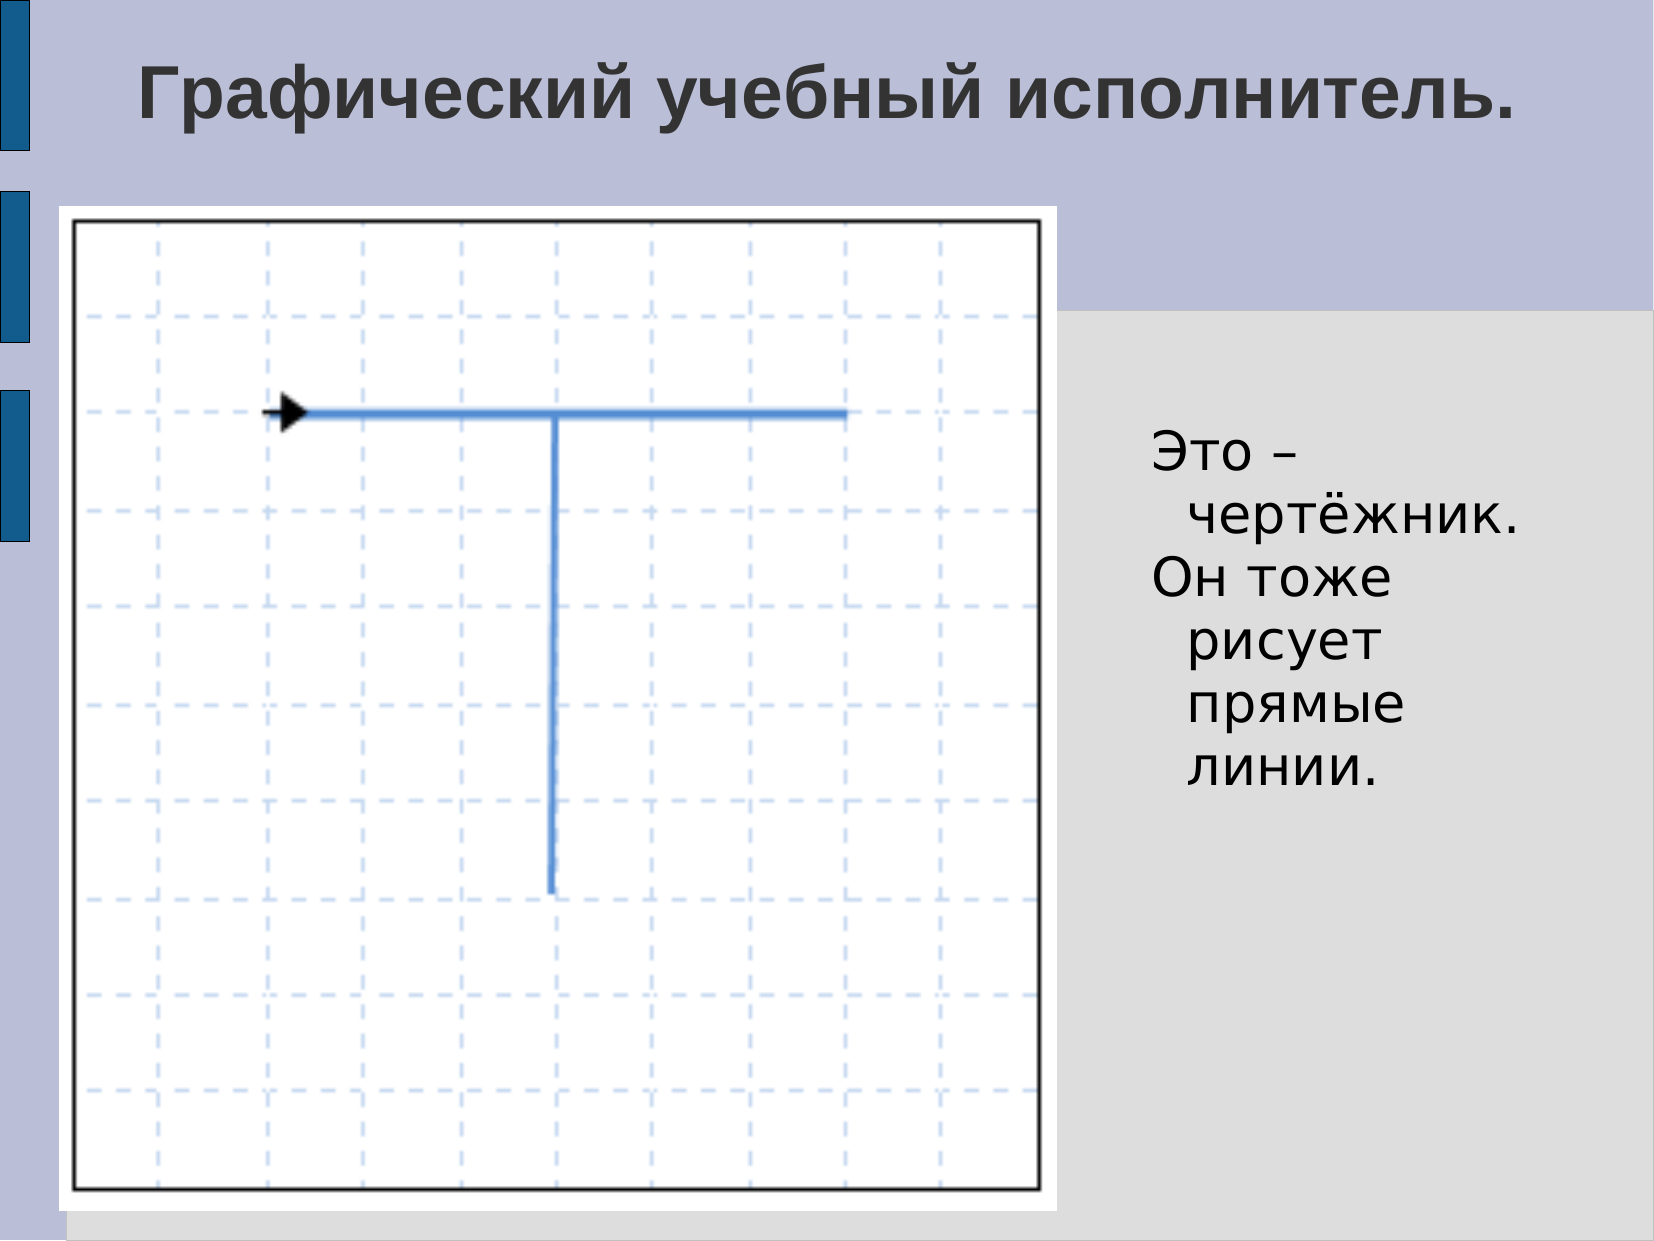

# Графический учебный исполнитель.
Это – чертёжник.
Он тоже рисует прямые линии.